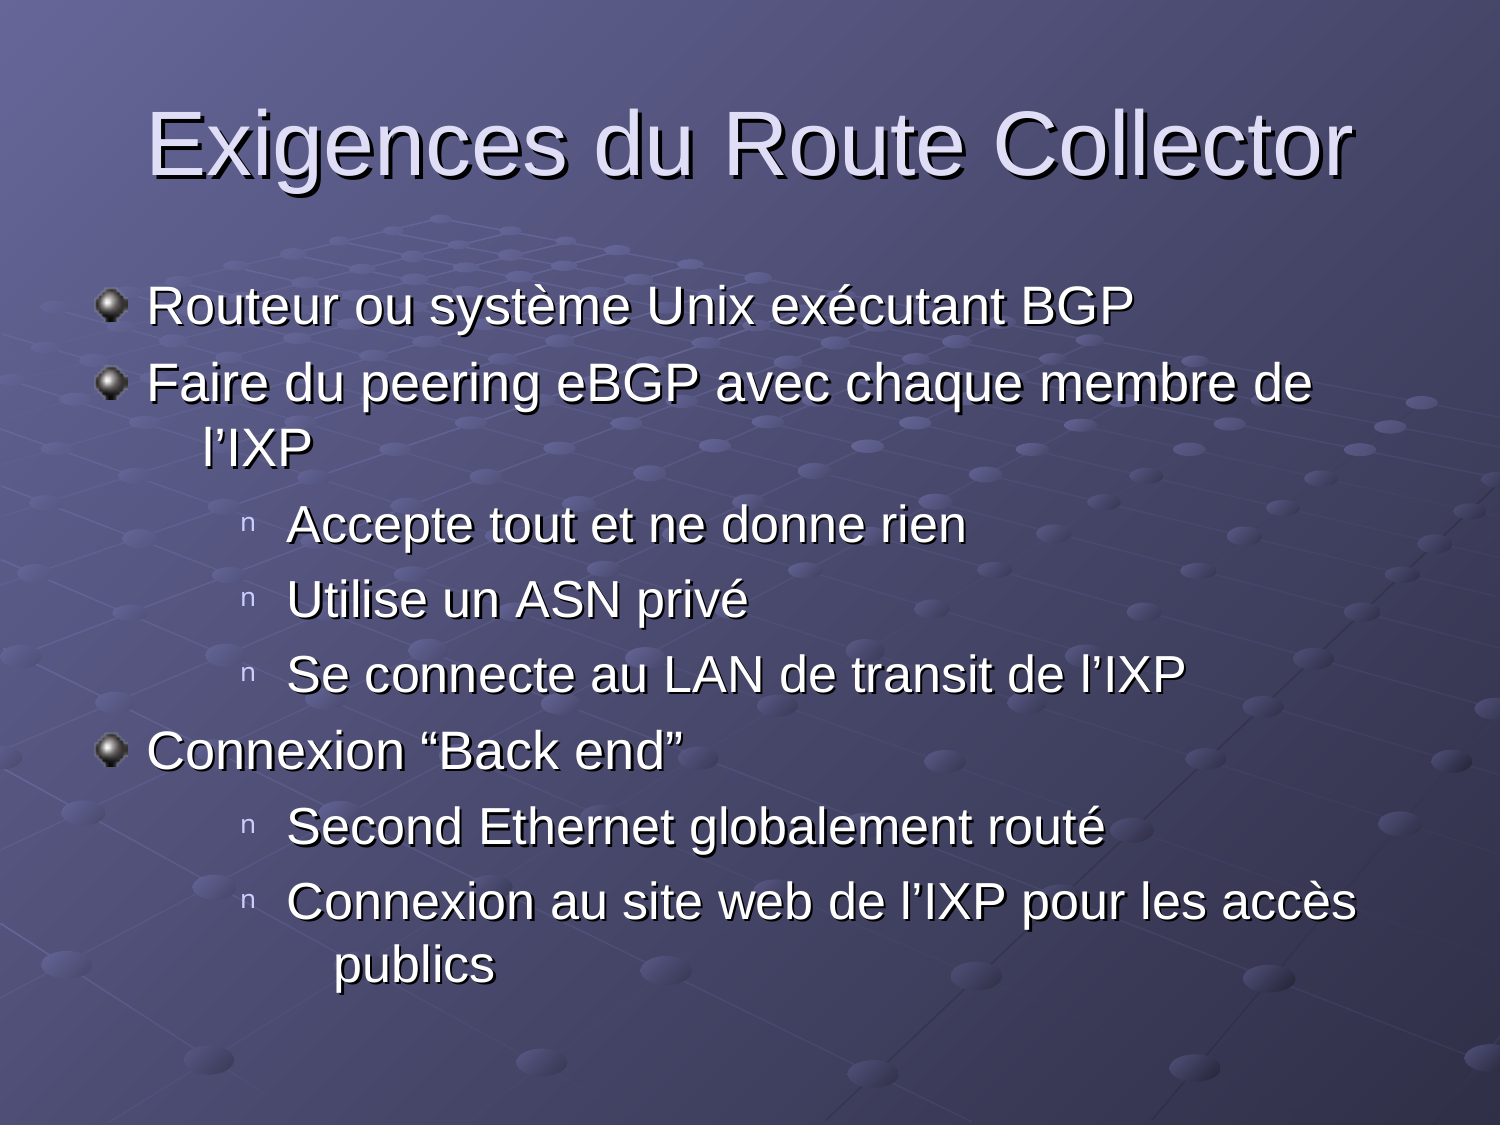

# Exigences du Route Collector
Routeur ou système Unix exécutant BGP
Faire du peering eBGP avec chaque membre de l’IXP
Accepte tout et ne donne rien
Utilise un ASN privé
Se connecte au LAN de transit de l’IXP
Connexion “Back end”
Second Ethernet globalement routé
Connexion au site web de l’IXP pour les accès publics